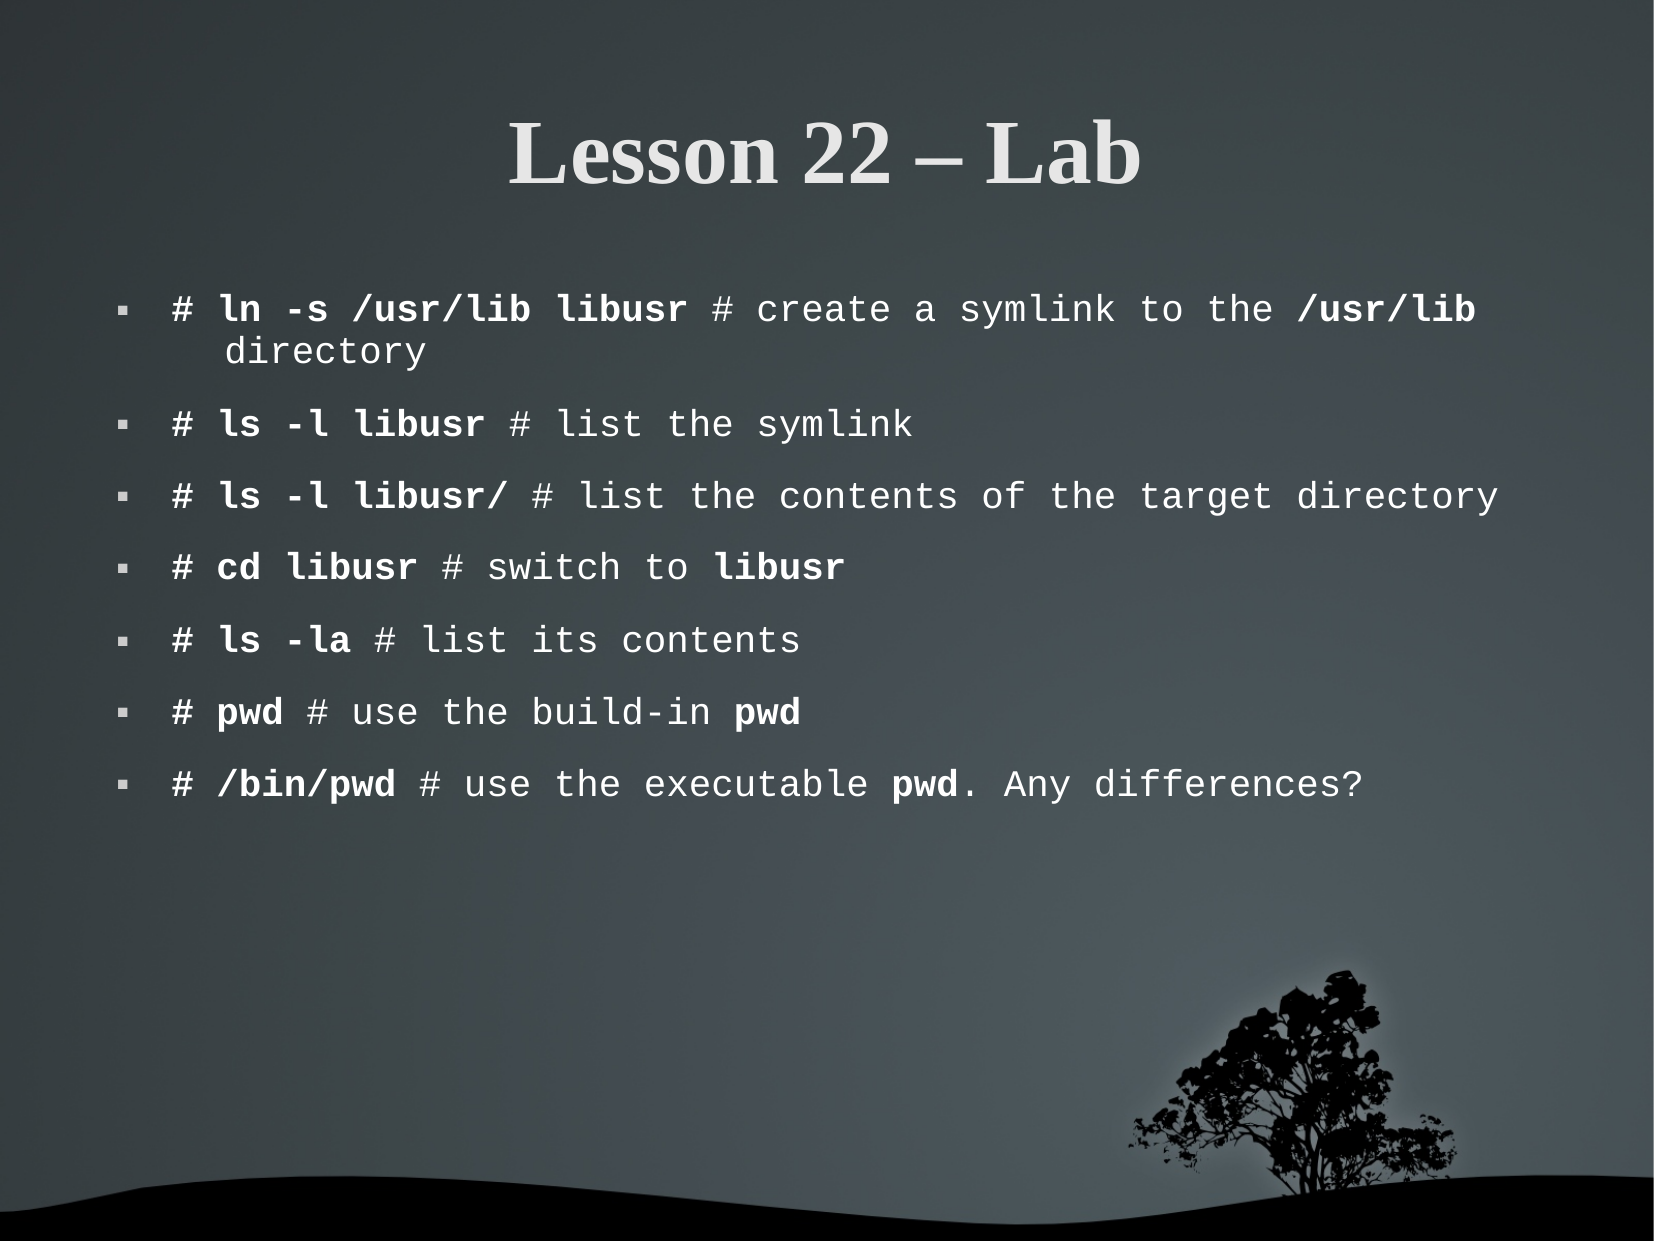

# Lesson 22 – Lab
# ln -s /usr/lib libusr # create a symlink to the /usr/lib directory
# ls -l libusr # list the symlink
# ls -l libusr/ # list the contents of the target directory
# cd libusr # switch to libusr
# ls -la # list its contents
# pwd # use the build-in pwd
# /bin/pwd # use the executable pwd. Any differences?